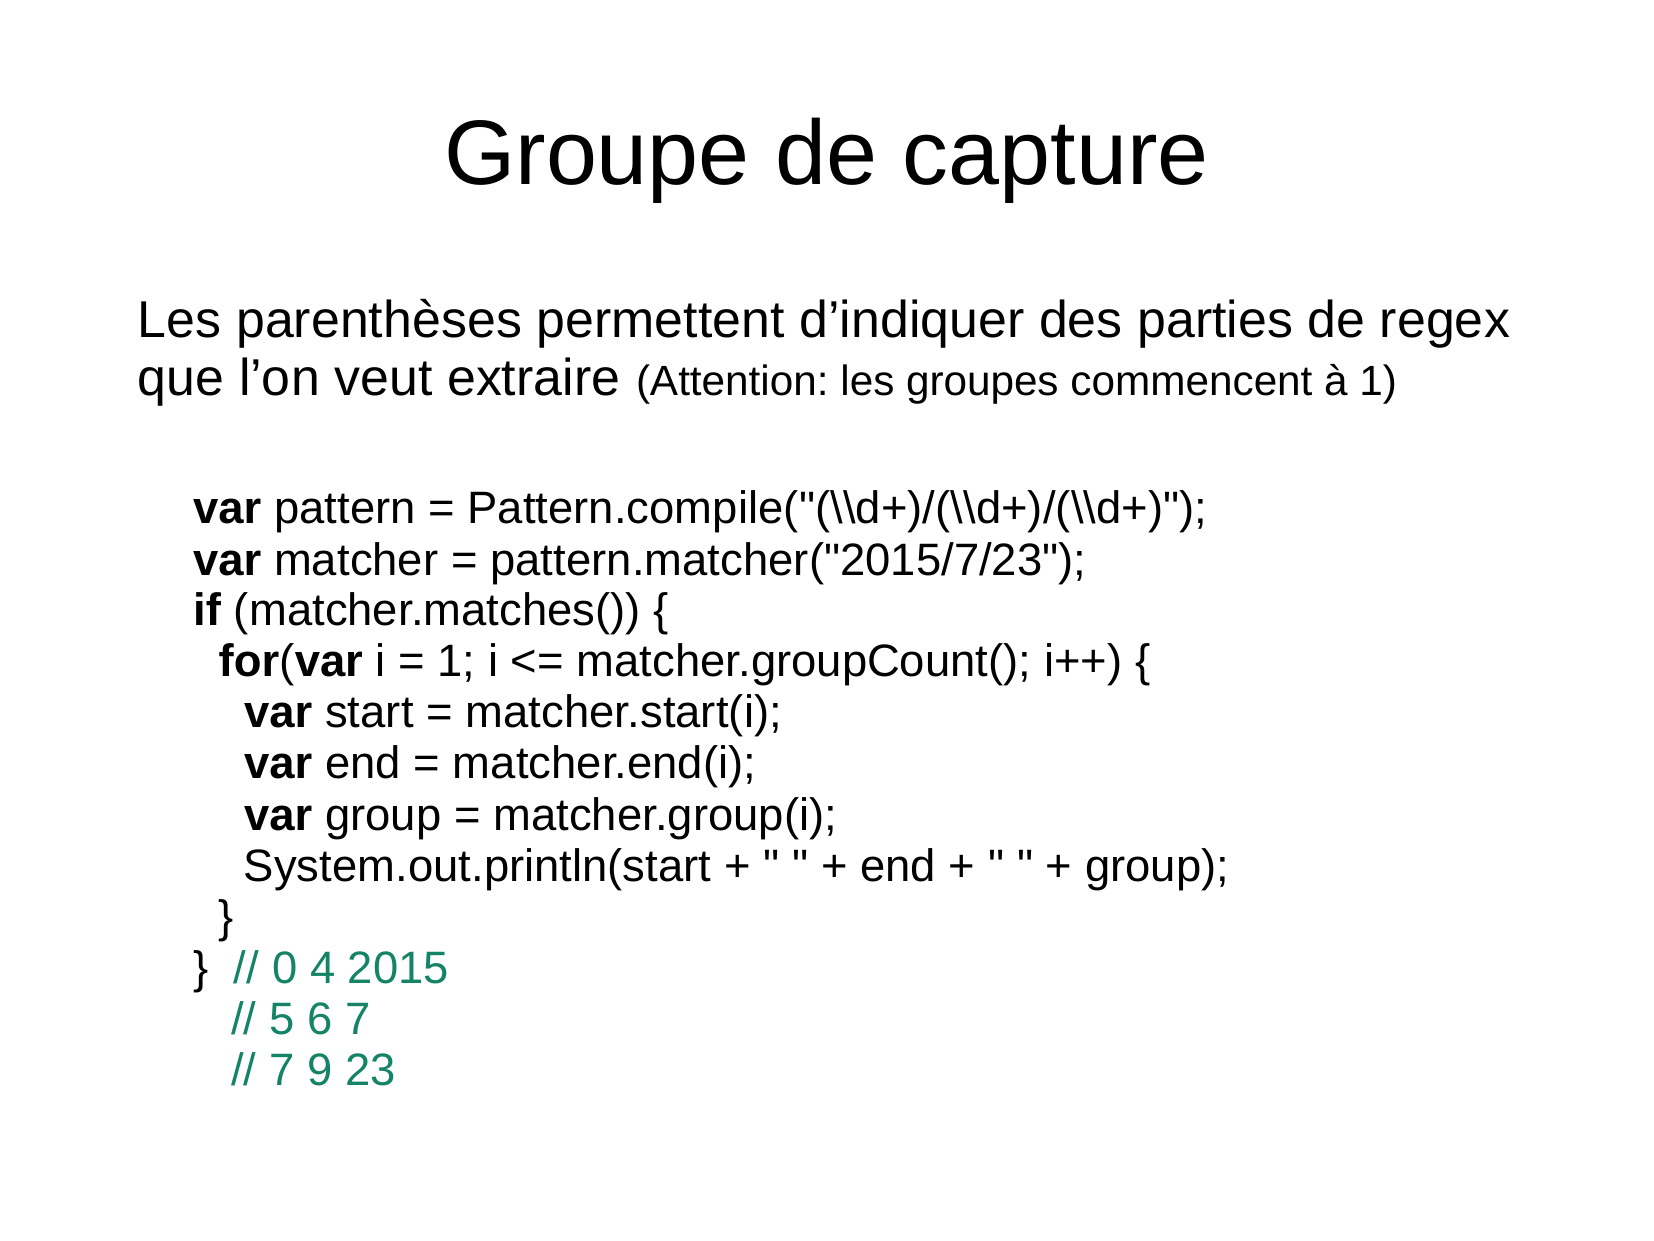

# Groupe de capture
Les parenthèses permettent d’indiquer des parties de regex que l’on veut extraire (Attention: les groupes commencent à 1)
var pattern = Pattern.compile("(\\d+)/(\\d+)/(\\d+)");
var matcher = pattern.matcher("2015/7/23");
if (matcher.matches()) {
 for(var i = 1; i <= matcher.groupCount(); i++) {
 var start = matcher.start(i);
 var end = matcher.end(i);
 var group = matcher.group(i);
 System.out.println(start + " " + end + " " + group);
 }
} // 0 4 2015
 // 5 6 7
 // 7 9 23